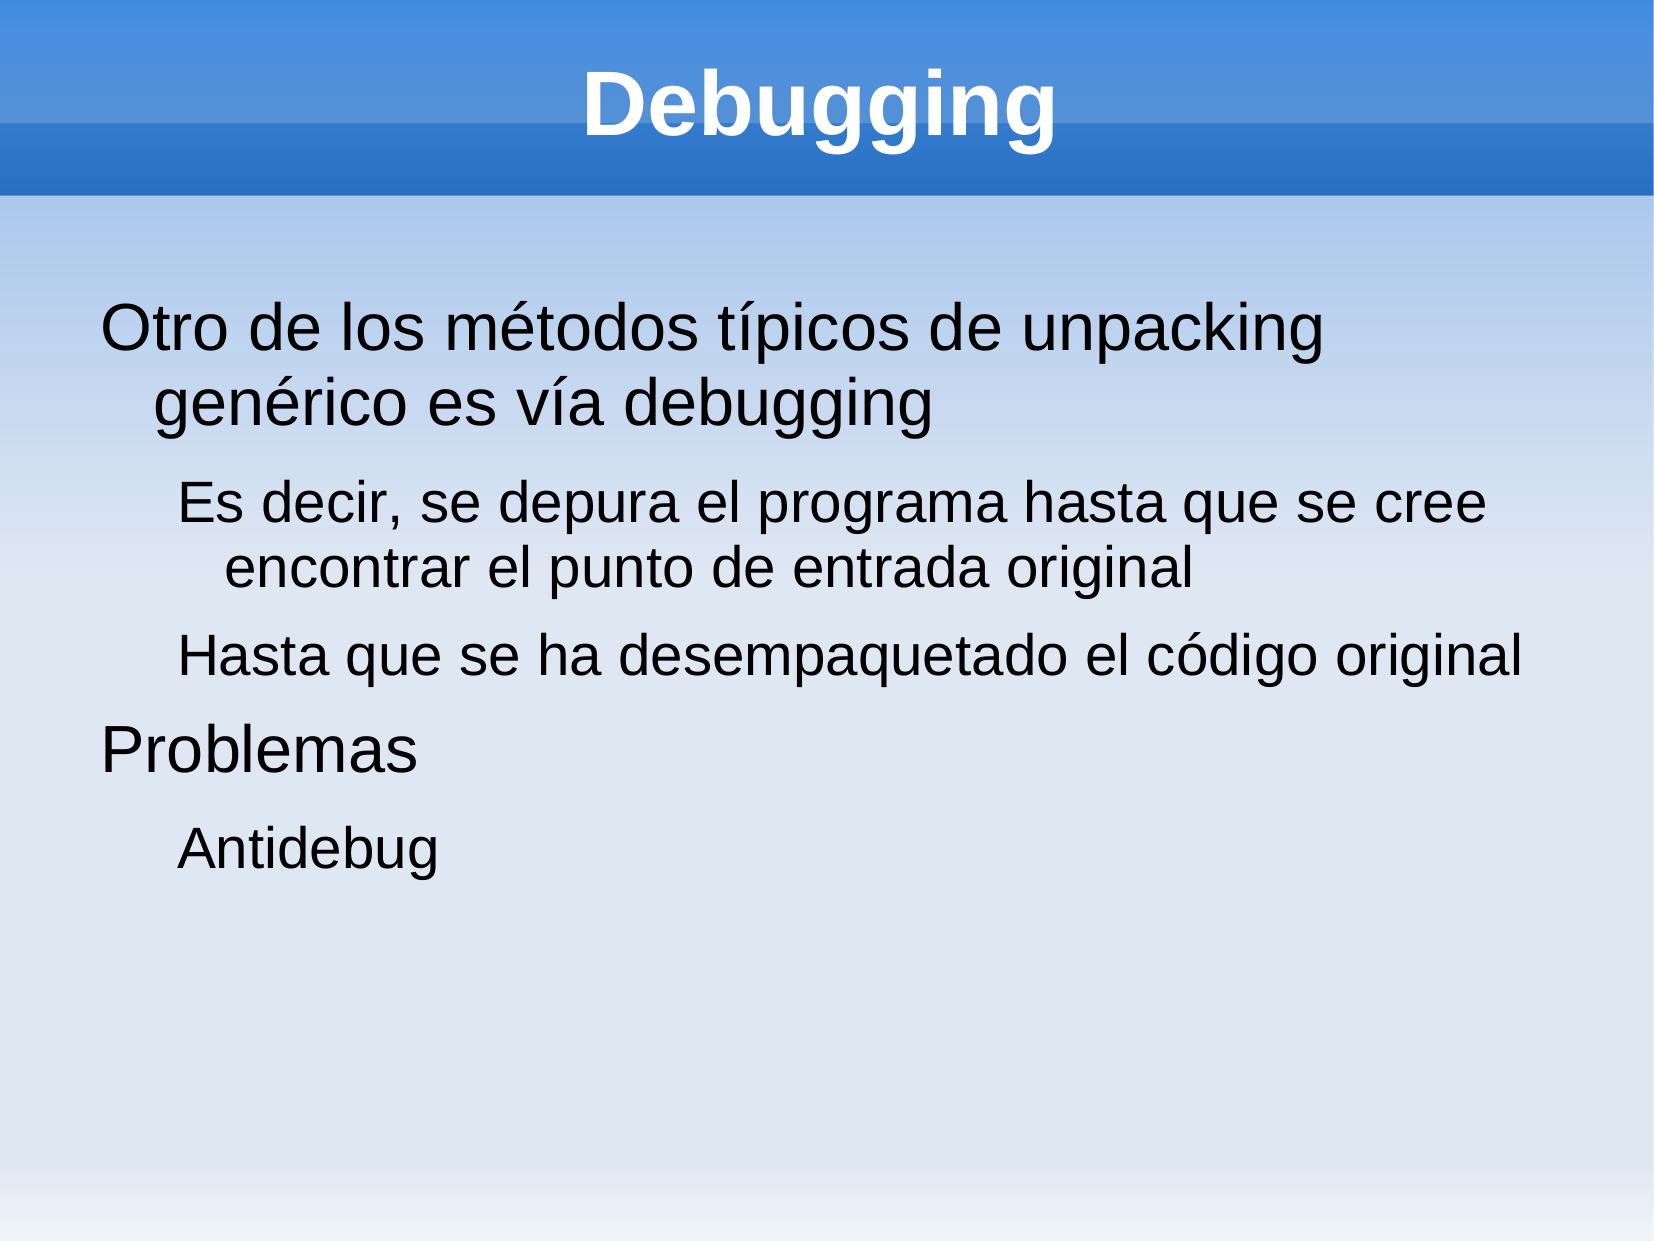

# Debugging
Otro de los métodos típicos de unpacking genérico es vía debugging
Es decir, se depura el programa hasta que se cree encontrar el punto de entrada original
Hasta que se ha desempaquetado el código original
Problemas
Antidebug